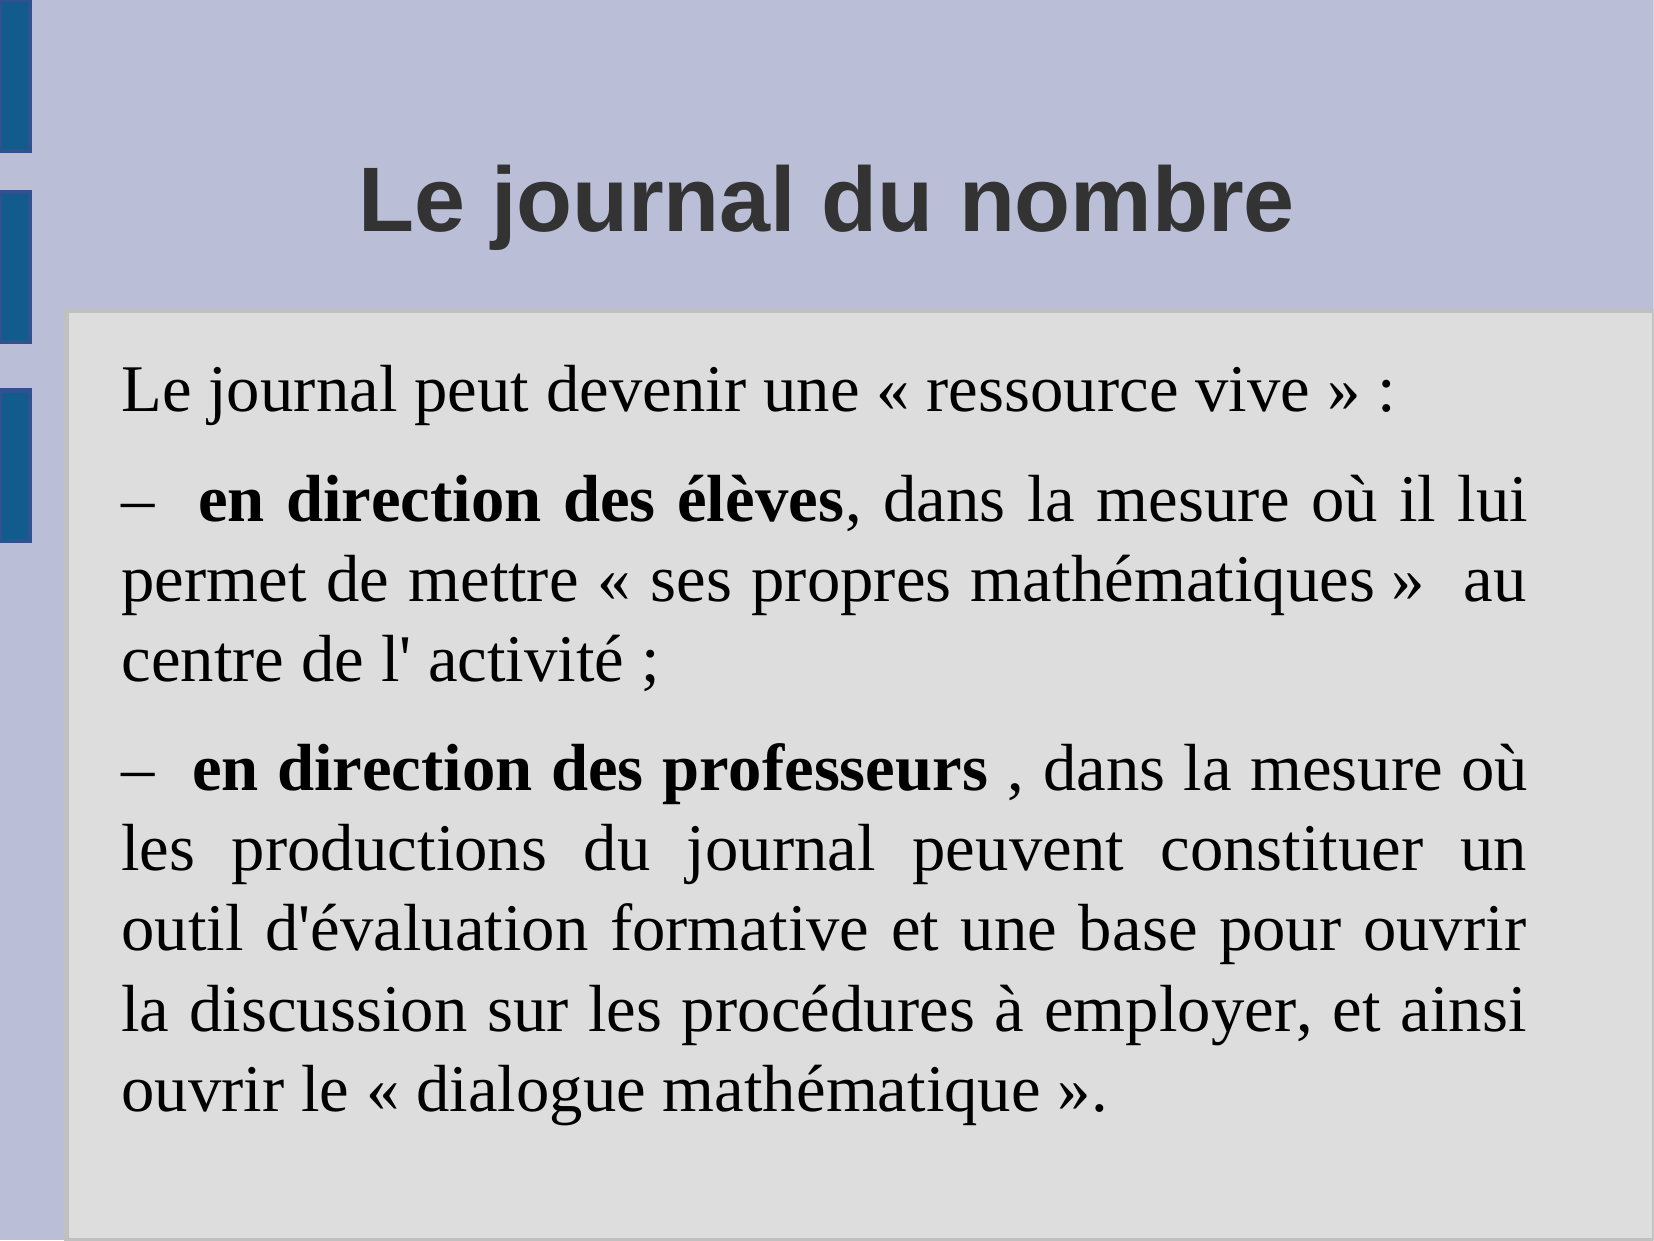

# Le journal du nombre
Le journal peut devenir une « ressource vive » :
– en direction des élèves, dans la mesure où il lui permet de mettre « ses propres mathématiques » au centre de l' activité ;
– en direction des professeurs , dans la mesure où les productions du journal peuvent constituer un outil d'évaluation formative et une base pour ouvrir la discussion sur les procédures à employer, et ainsi ouvrir le « dialogue mathématique ».